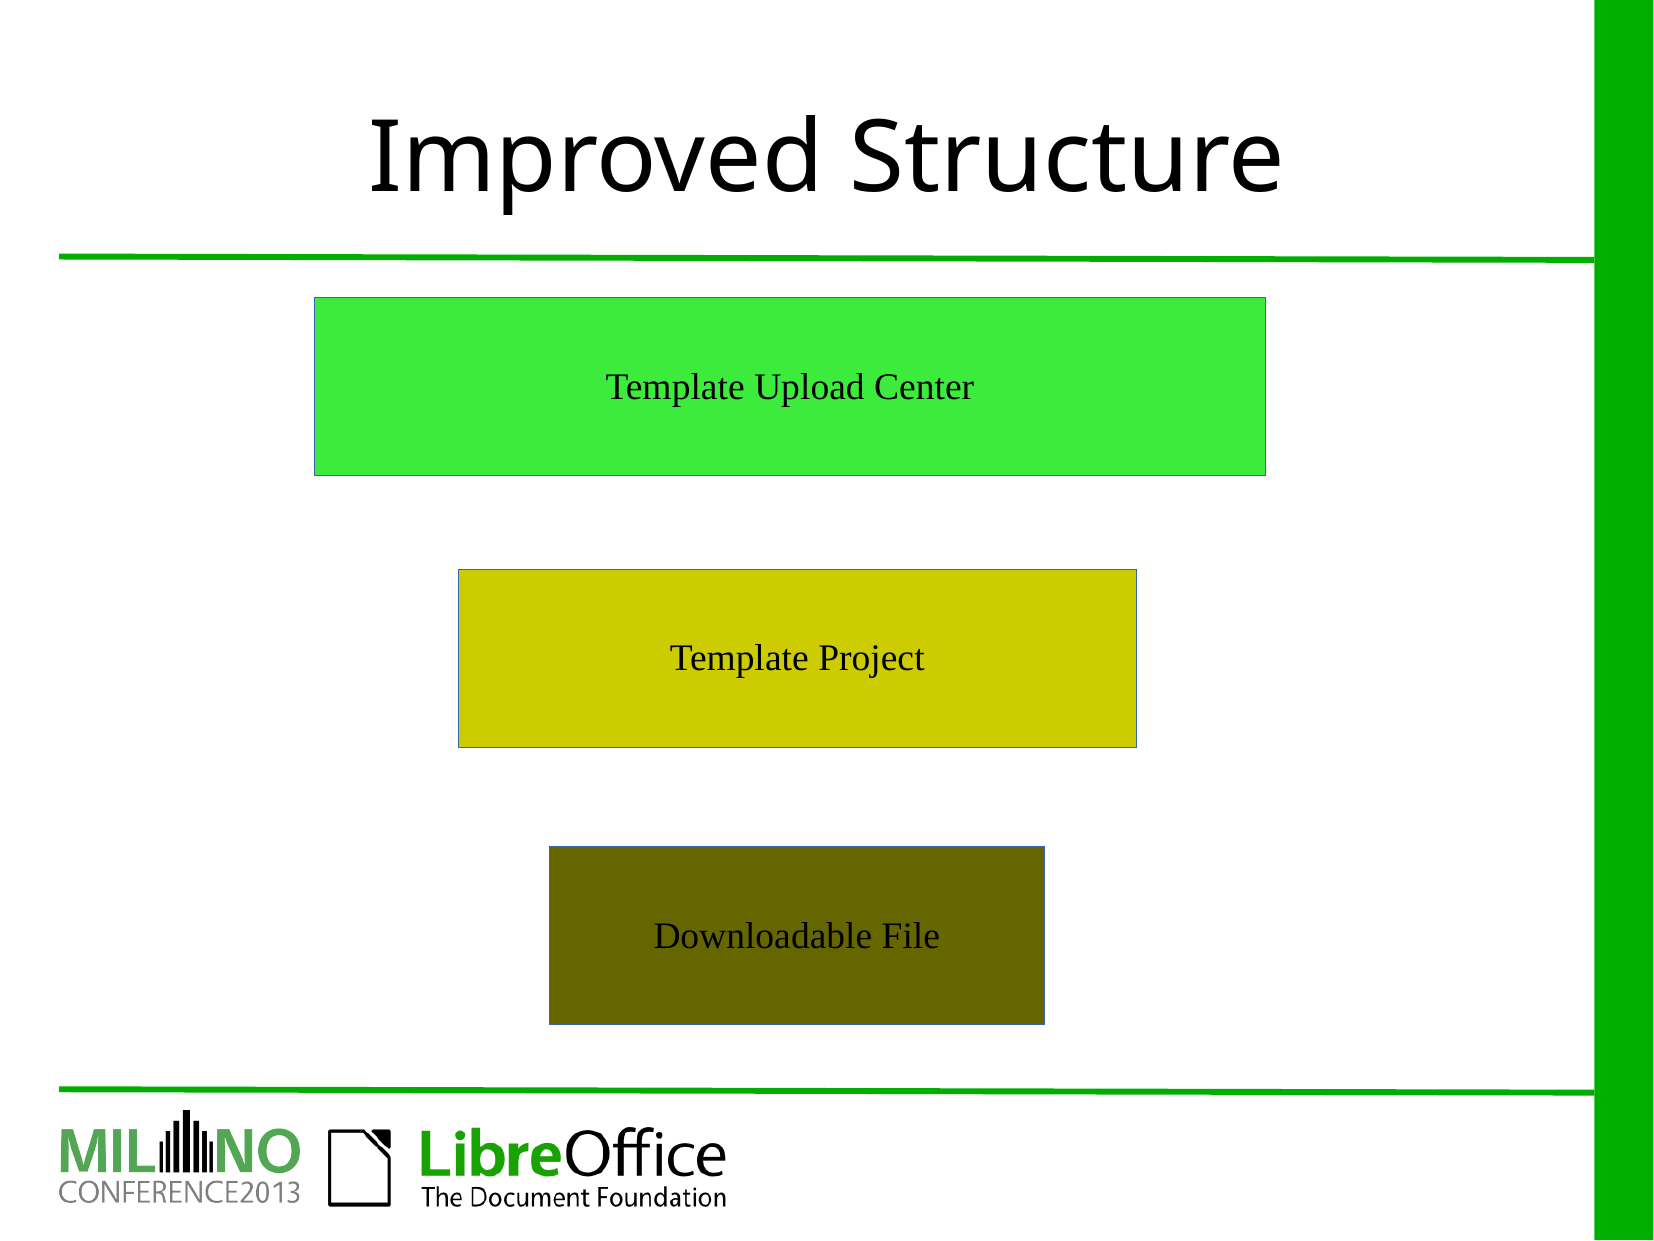

# Improved Structure
Template Upload Center
Template Project
Downloadable File